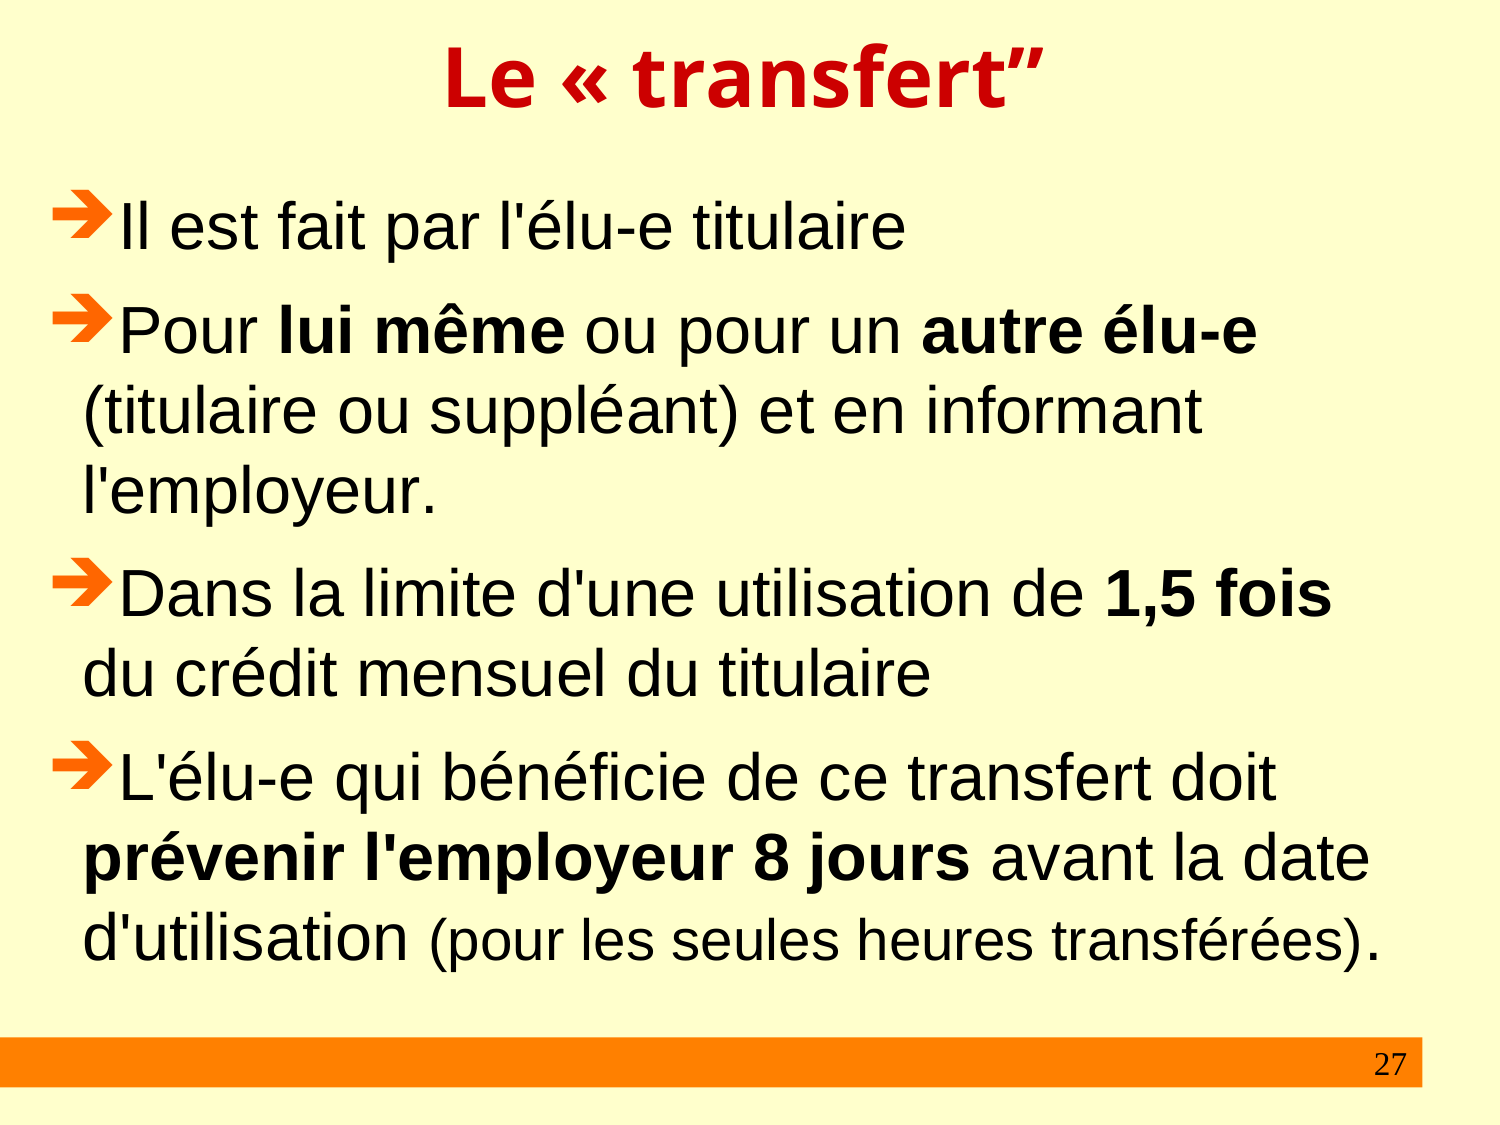

# Le « transfert”
Il est fait par l'élu-e titulaire
Pour lui même ou pour un autre élu-e (titulaire ou suppléant) et en informant l'employeur.
Dans la limite d'une utilisation de 1,5 fois du crédit mensuel du titulaire
L'élu-e qui bénéficie de ce transfert doit prévenir l'employeur 8 jours avant la date d'utilisation (pour les seules heures transférées).